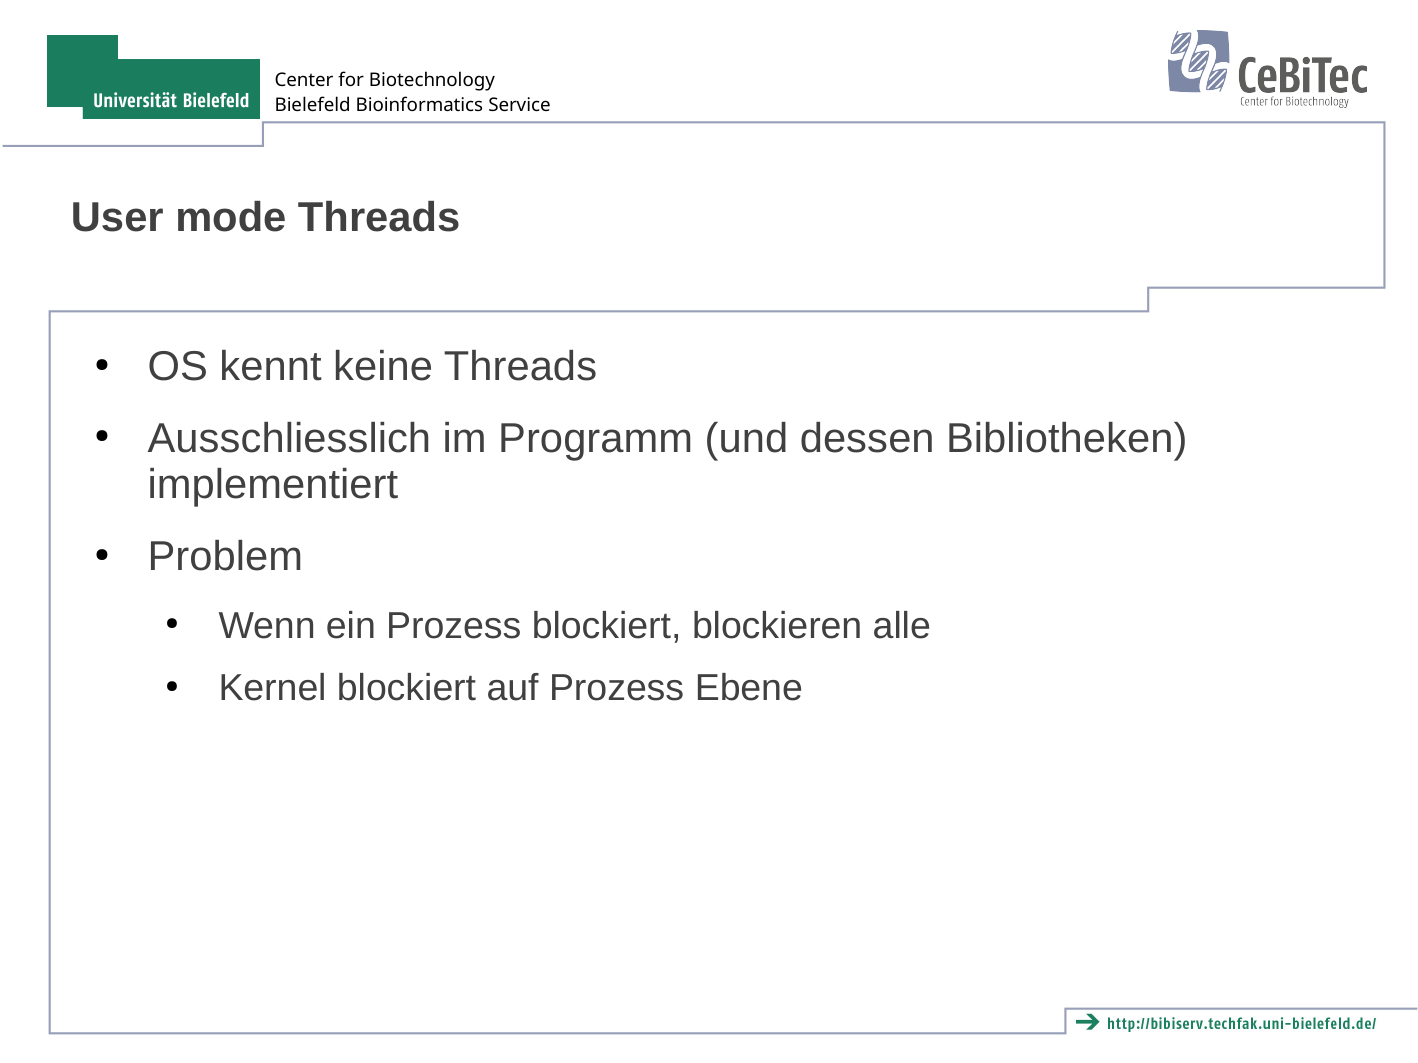

# User mode Threads
OS kennt keine Threads
Ausschliesslich im Programm (und dessen Bibliotheken) implementiert
Problem
Wenn ein Prozess blockiert, blockieren alle
Kernel blockiert auf Prozess Ebene